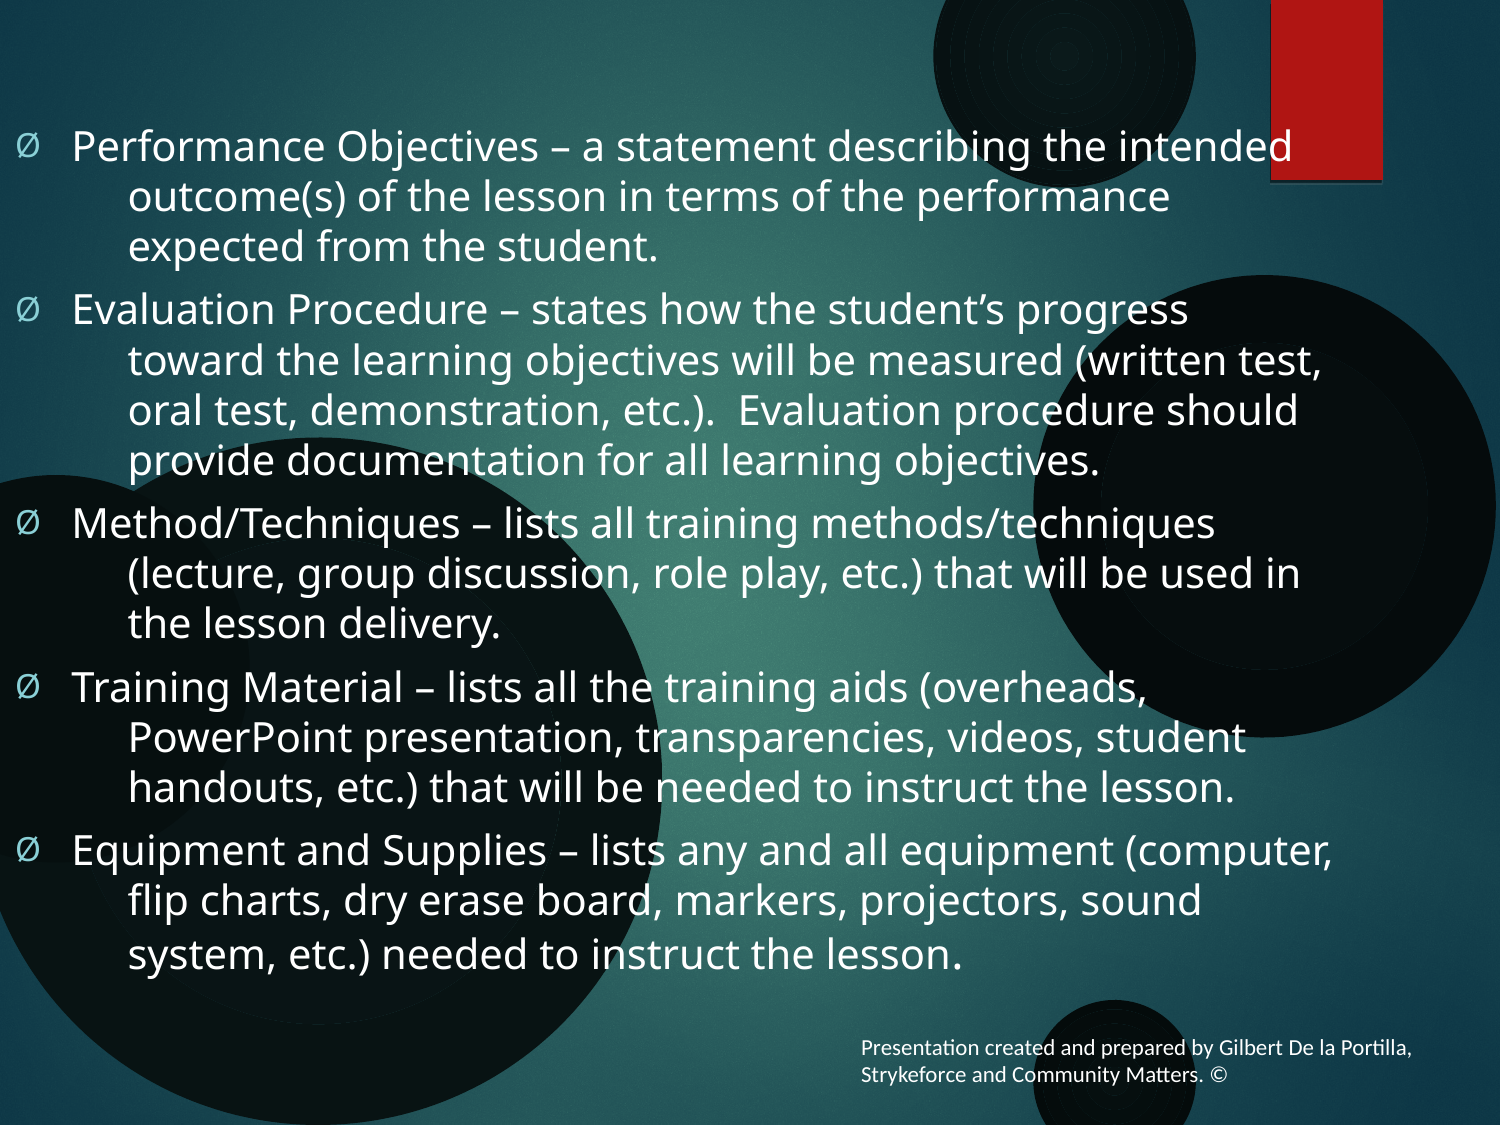

# Performance Objectives – a statement describing the intended outcome(s) of the lesson in terms of the performance expected from the student.
Evaluation Procedure – states how the student’s progress toward the learning objectives will be measured (written test, oral test, demonstration, etc.). Evaluation procedure should provide documentation for all learning objectives.
Method/Techniques – lists all training methods/techniques (lecture, group discussion, role play, etc.) that will be used in the lesson delivery.
Training Material – lists all the training aids (overheads, PowerPoint presentation, transparencies, videos, student handouts, etc.) that will be needed to instruct the lesson.
Equipment and Supplies – lists any and all equipment (computer, flip charts, dry erase board, markers, projectors, sound system, etc.) needed to instruct the lesson.
Presentation created and prepared by Gilbert De la Portilla, Strykeforce and Community Matters. ©